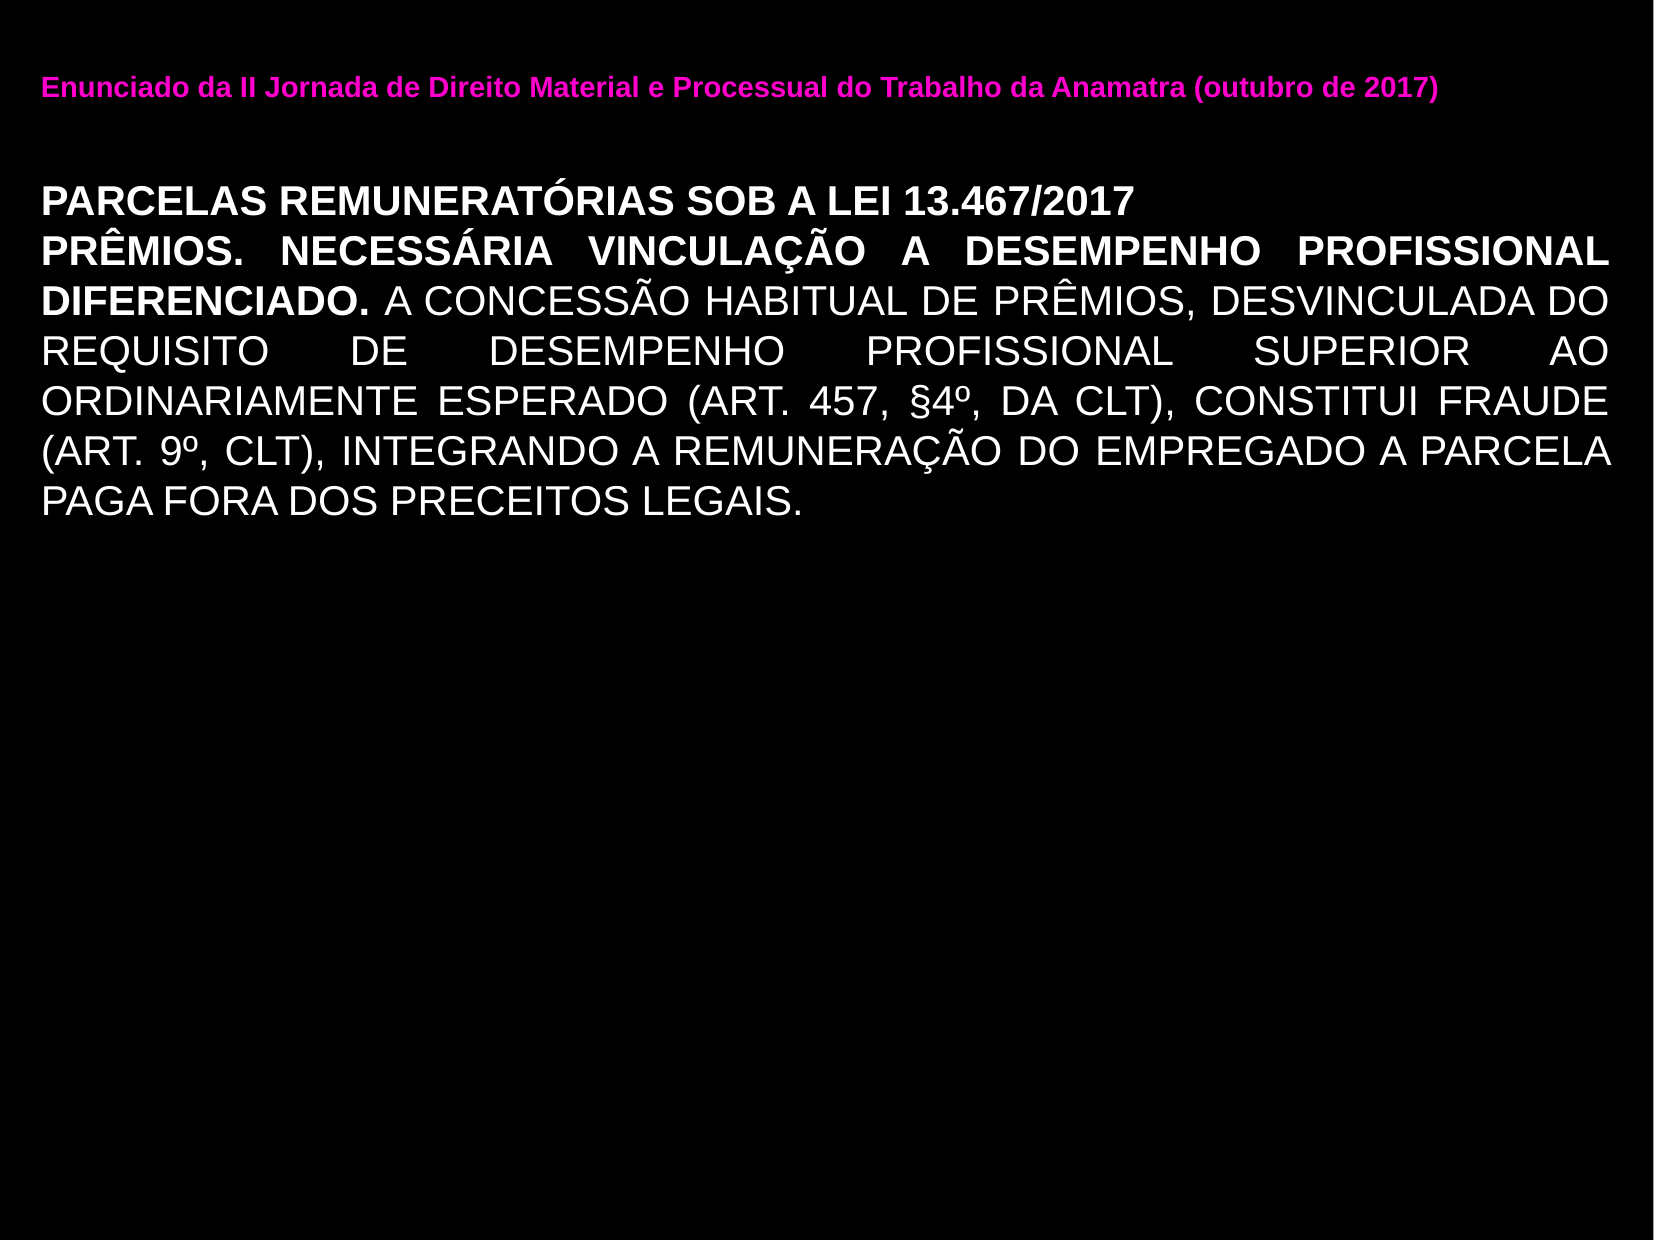

Enunciado da II Jornada de Direito Material e Processual do Trabalho da Anamatra (outubro de 2017)
PARCELAS REMUNERATÓRIAS SOB A LEI 13.467/2017
PRÊMIOS. NECESSÁRIA VINCULAÇÃO A DESEMPENHO PROFISSIONAL DIFERENCIADO. A CONCESSÃO HABITUAL DE PRÊMIOS, DESVINCULADA DO REQUISITO DE DESEMPENHO PROFISSIONAL SUPERIOR AO ORDINARIAMENTE ESPERADO (ART. 457, §4º, DA CLT), CONSTITUI FRAUDE (ART. 9º, CLT), INTEGRANDO A REMUNERAÇÃO DO EMPREGADO A PARCELA PAGA FORA DOS PRECEITOS LEGAIS.